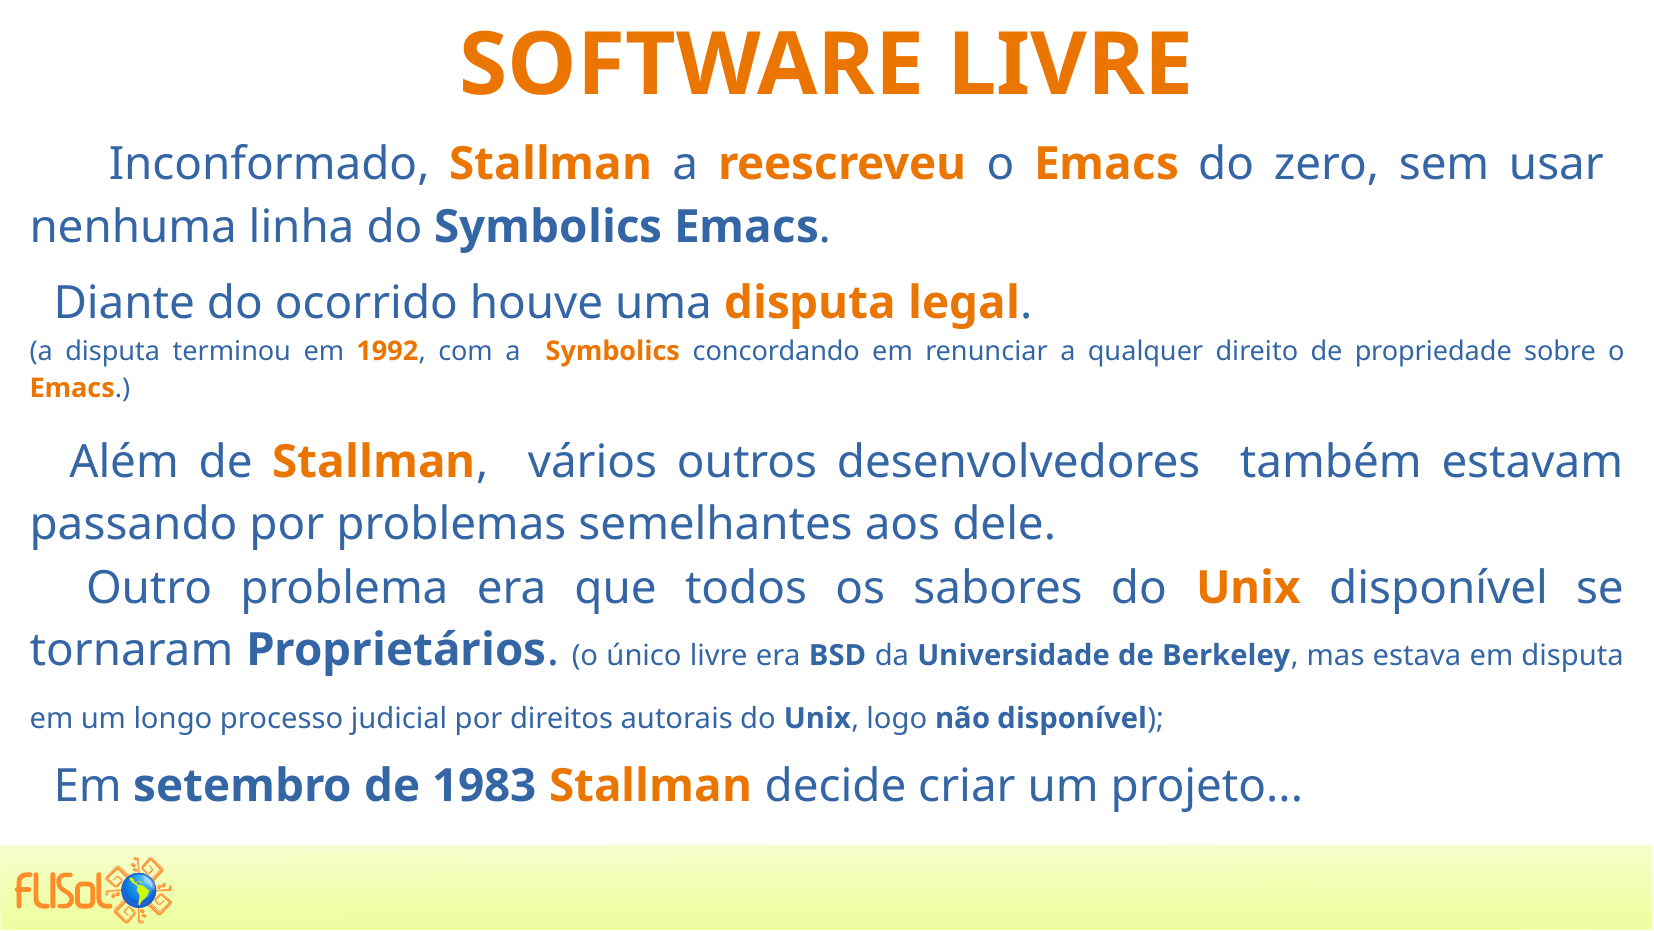

SOFTWARE LIVRE
 Inconformado, Stallman a reescreveu o Emacs do zero, sem usar nenhuma linha do Symbolics Emacs.
 Diante do ocorrido houve uma disputa legal.
(a disputa terminou em 1992, com a Symbolics concordando em renunciar a qualquer direito de propriedade sobre o Emacs.)
 Além de Stallman, vários outros desenvolvedores também estavam passando por problemas semelhantes aos dele.
 Outro problema era que todos os sabores do Unix disponível se tornaram Proprietários. (o único livre era BSD da Universidade de Berkeley, mas estava em disputa em um longo processo judicial por direitos autorais do Unix, logo não disponível);
 Em setembro de 1983 Stallman decide criar um projeto...